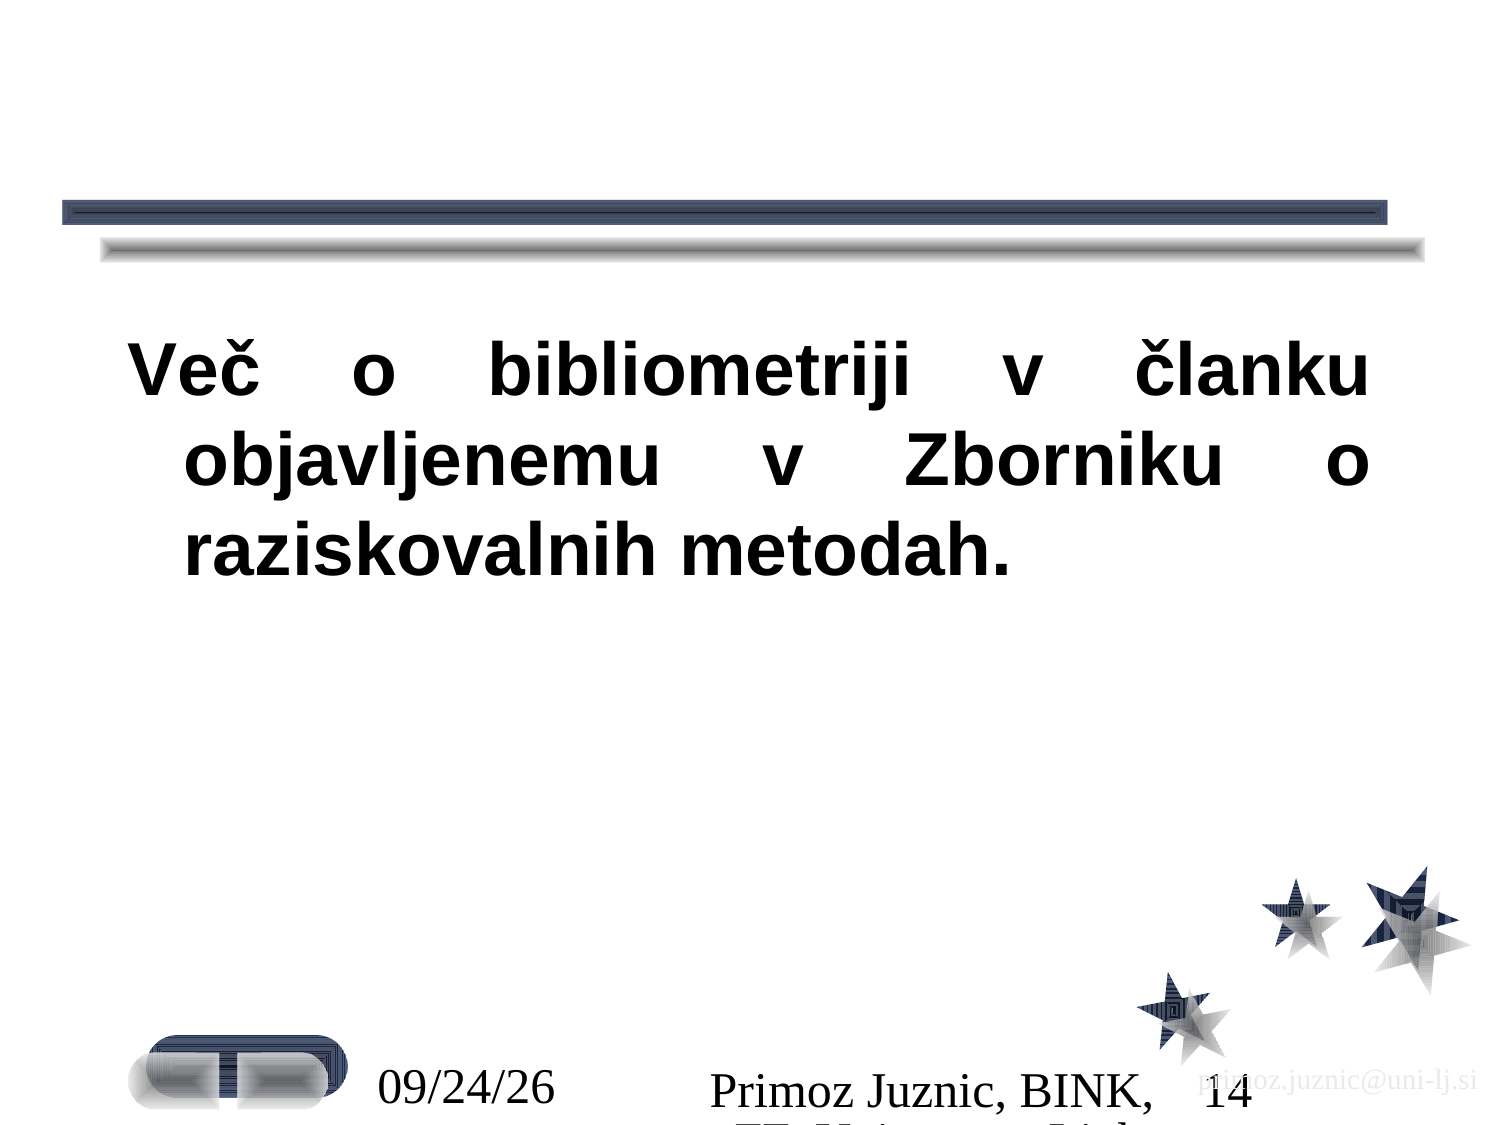

#
Več o bibliometriji v članku objavljenemu v Zborniku o raziskovalnih metodah.
Primoz Juznic, BINK, FF, Univerza v Ljubljani
14